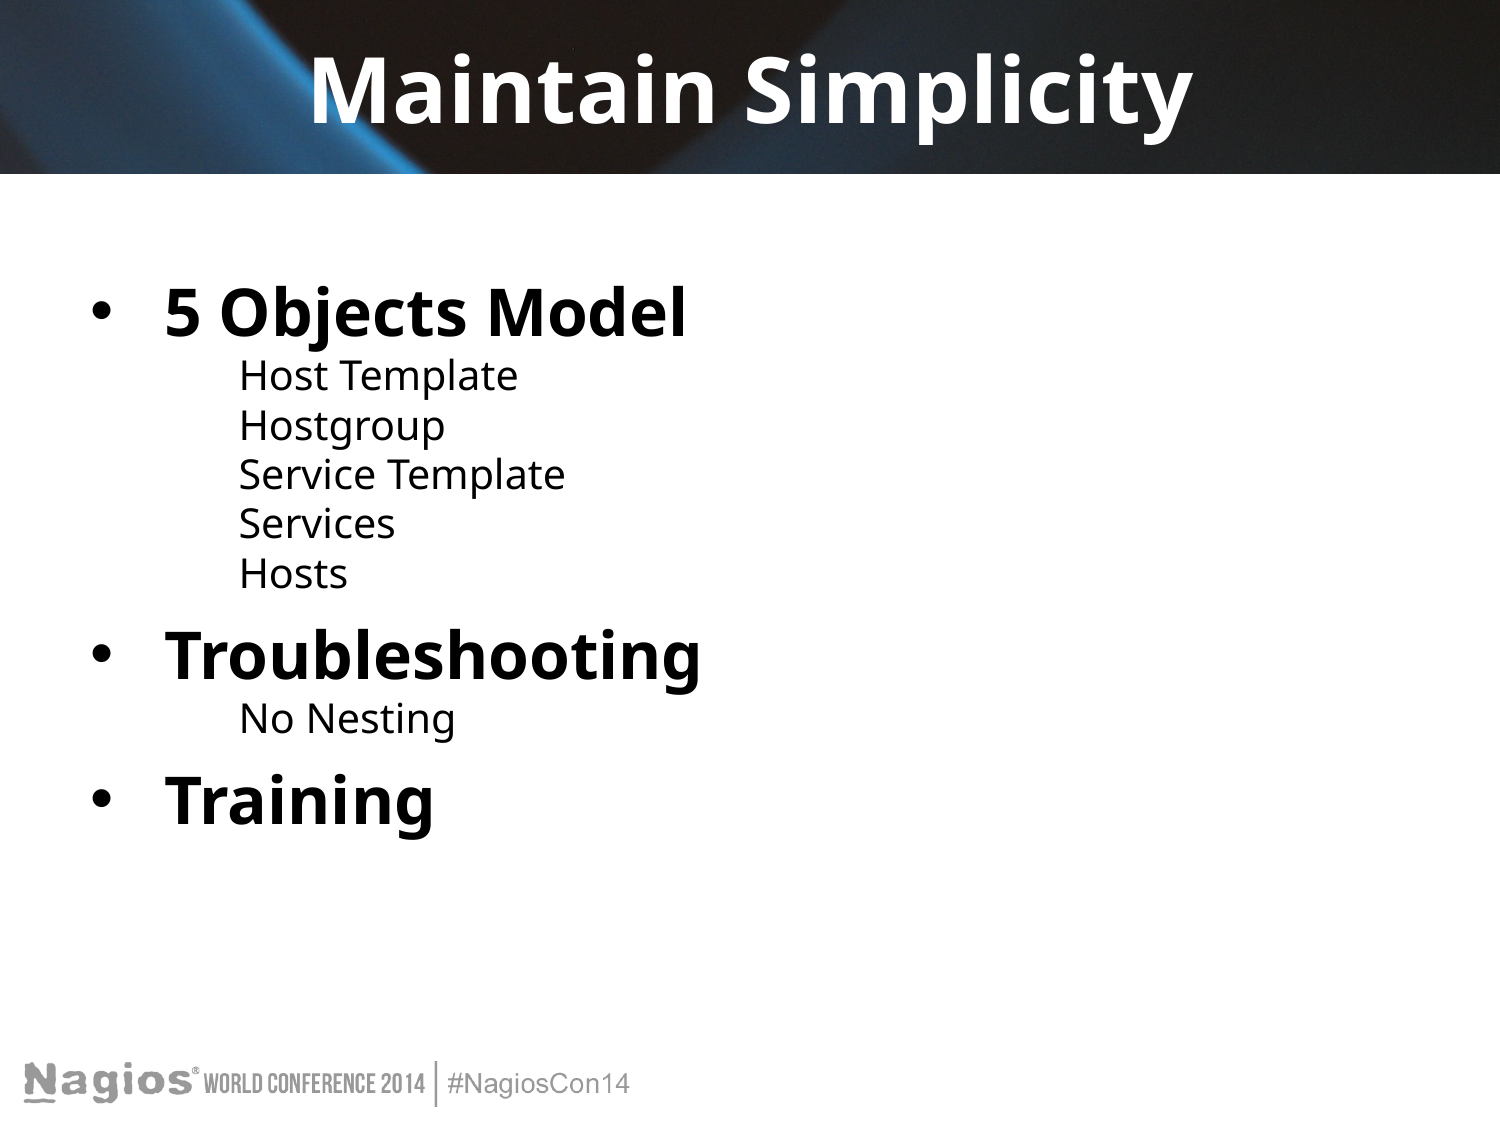

# Maintain Simplicity
5 Objects Model
Host Template
Hostgroup
Service Template
Services
Hosts
Troubleshooting
No Nesting
Training